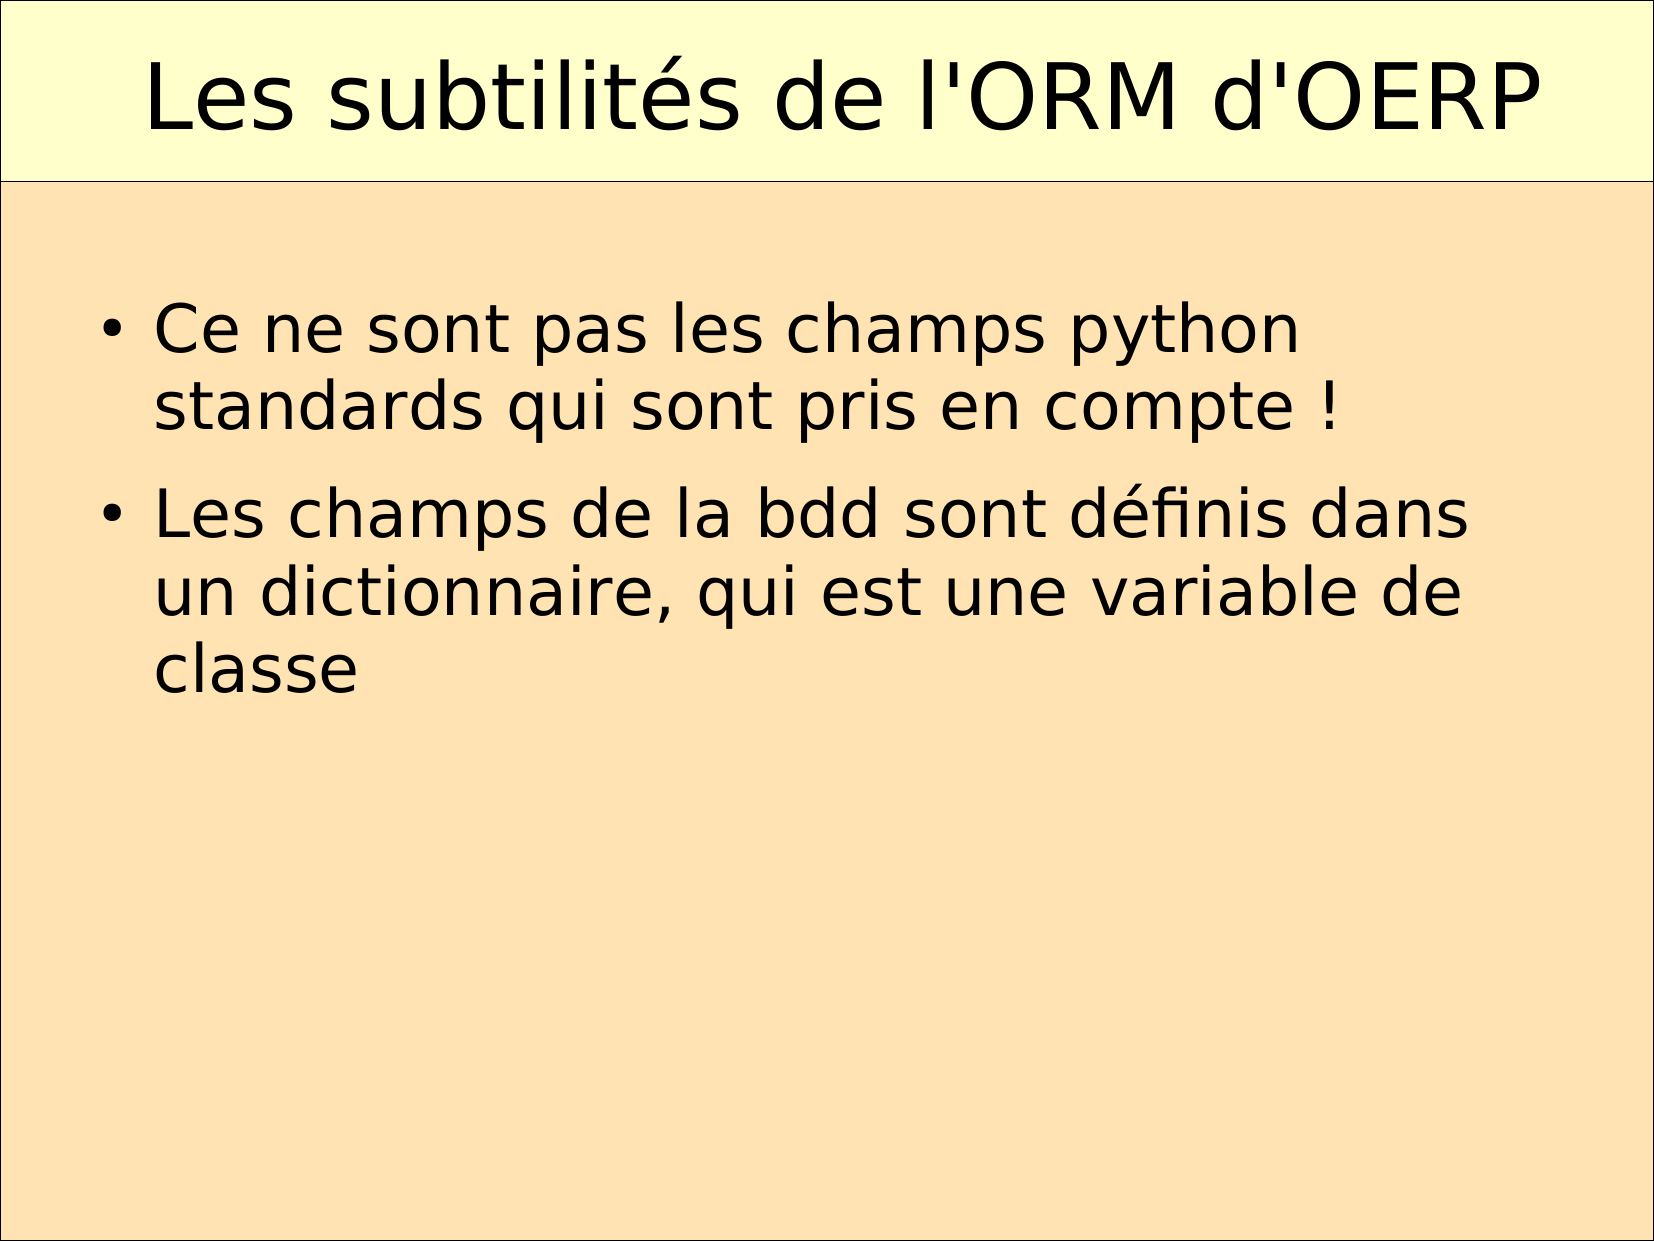

# Les subtilités de l'ORM d'OERP
Ce ne sont pas les champs python standards qui sont pris en compte !
Les champs de la bdd sont définis dans un dictionnaire, qui est une variable de classe